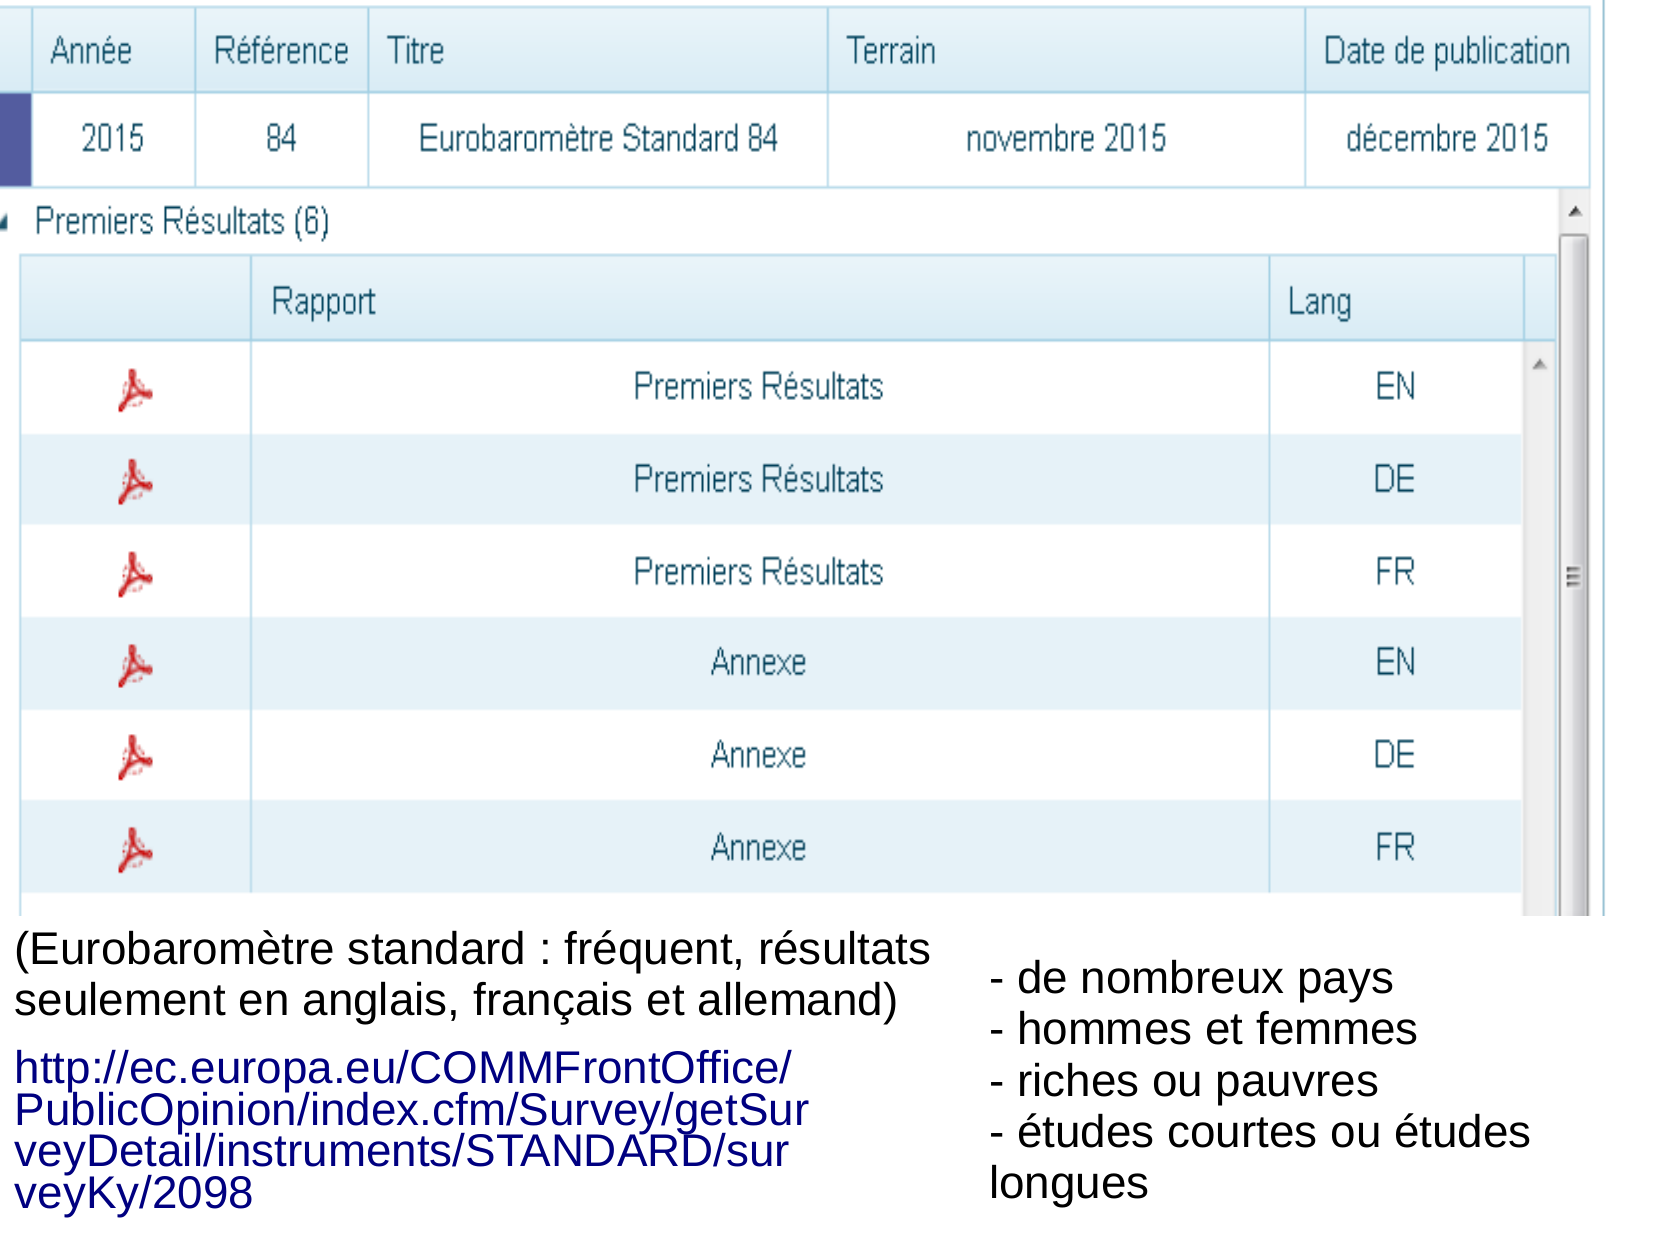

(Eurobaromètre standard : fréquent, résultats seulement en anglais, français et allemand)
- de nombreux pays
- hommes et femmes
- riches ou pauvres
- études courtes ou études longues
http://ec.europa.eu/COMMFrontOffice/PublicOpinion/index.cfm/Survey/getSurveyDetail/instruments/STANDARD/surveyKy/2098